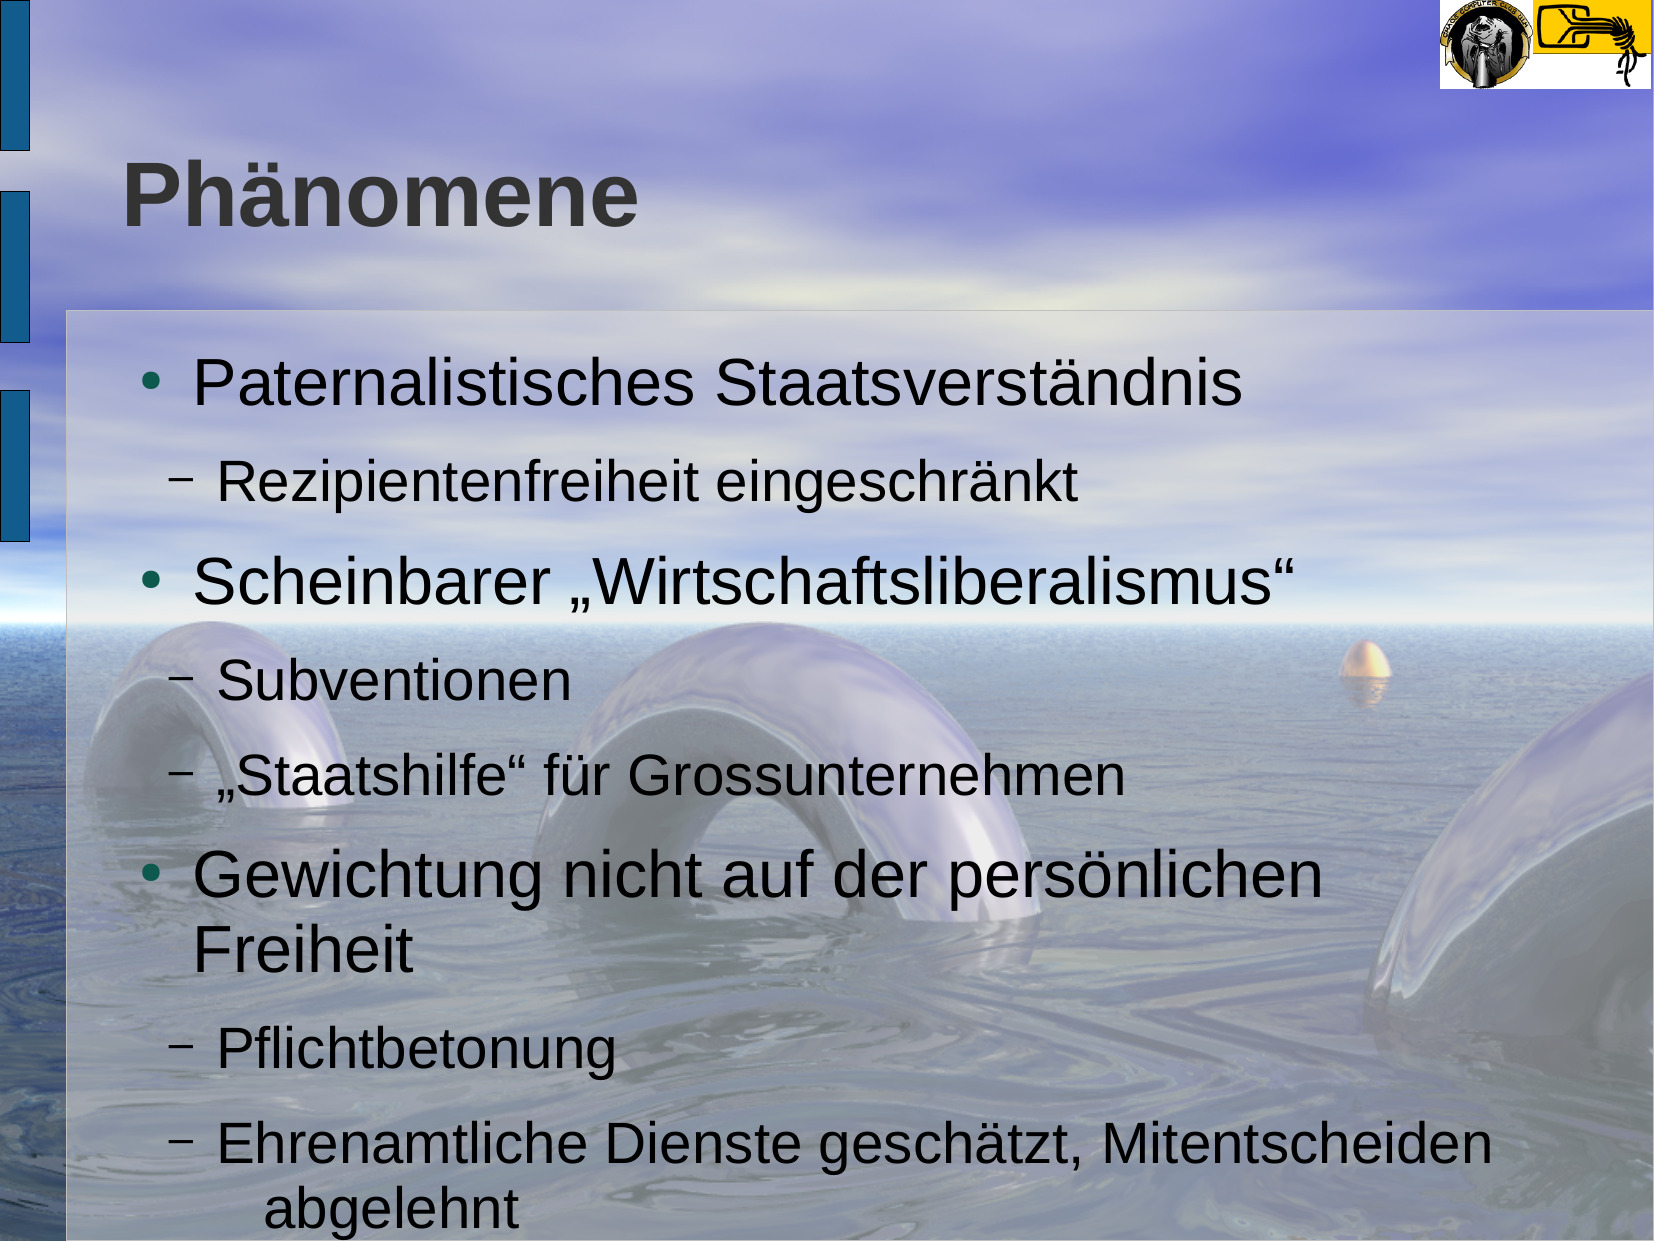

# Phänomene
Paternalistisches Staatsverständnis
Rezipientenfreiheit eingeschränkt
Scheinbarer „Wirtschaftsliberalismus“
Subventionen
„Staatshilfe“ für Grossunternehmen
Gewichtung nicht auf der persönlichen Freiheit
Pflichtbetonung
Ehrenamtliche Dienste geschätzt, Mitentscheiden abgelehnt